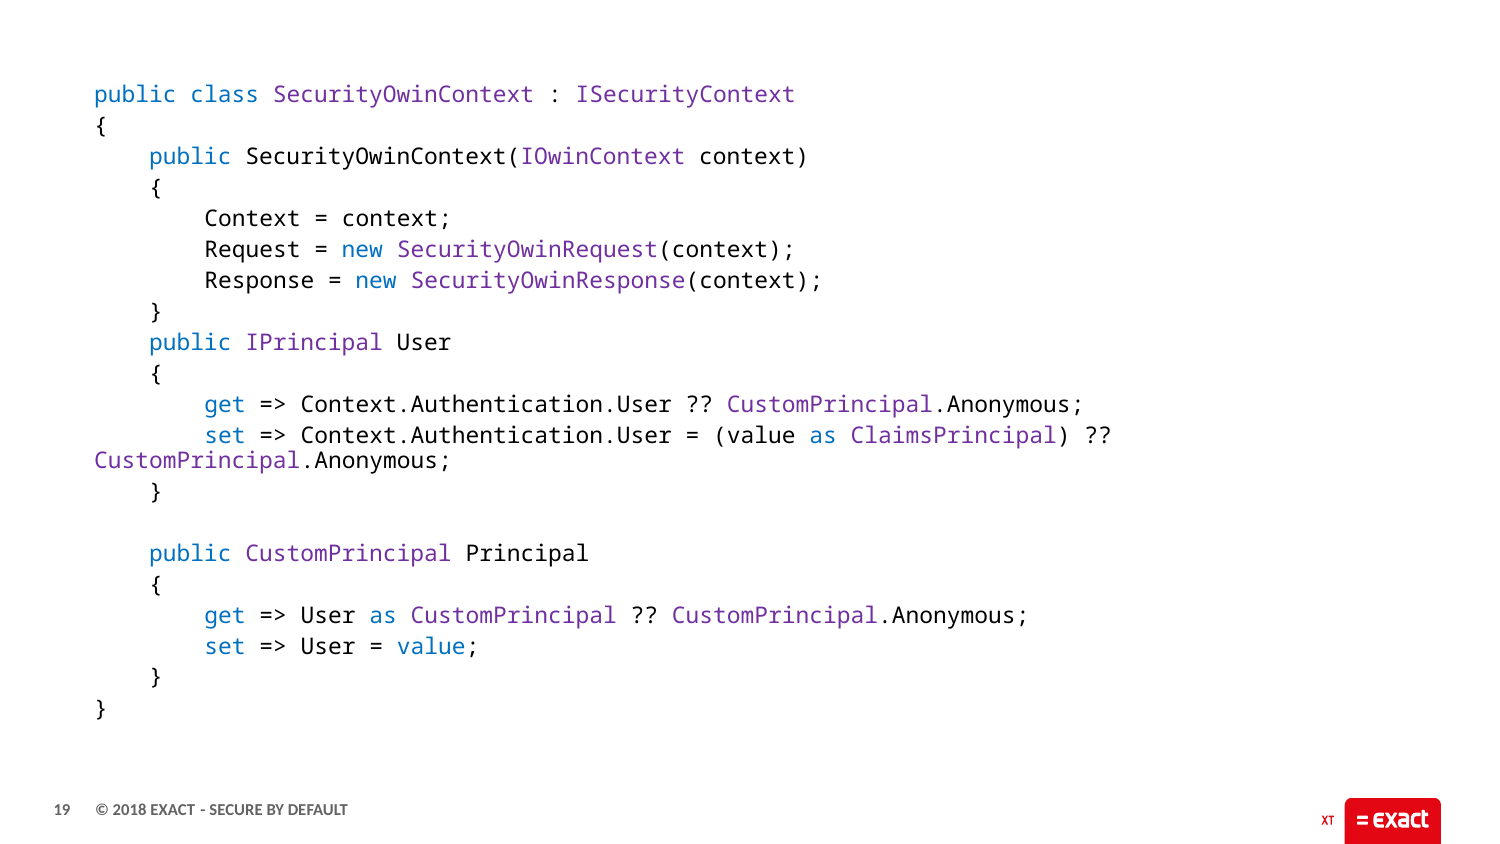

# public class SecurityOwinContext : ISecurityContext
{
 public SecurityOwinContext(IOwinContext context)
 {
 Context = context;
 Request = new SecurityOwinRequest(context);
 Response = new SecurityOwinResponse(context);
 }
 public IPrincipal User
 {
 get => Context.Authentication.User ?? CustomPrincipal.Anonymous;
 set => Context.Authentication.User = (value as ClaimsPrincipal) ?? CustomPrincipal.Anonymous;
 }
 public CustomPrincipal Principal
 {
 get => User as CustomPrincipal ?? CustomPrincipal.Anonymous;
 set => User = value;
 }
}
- Secure by default